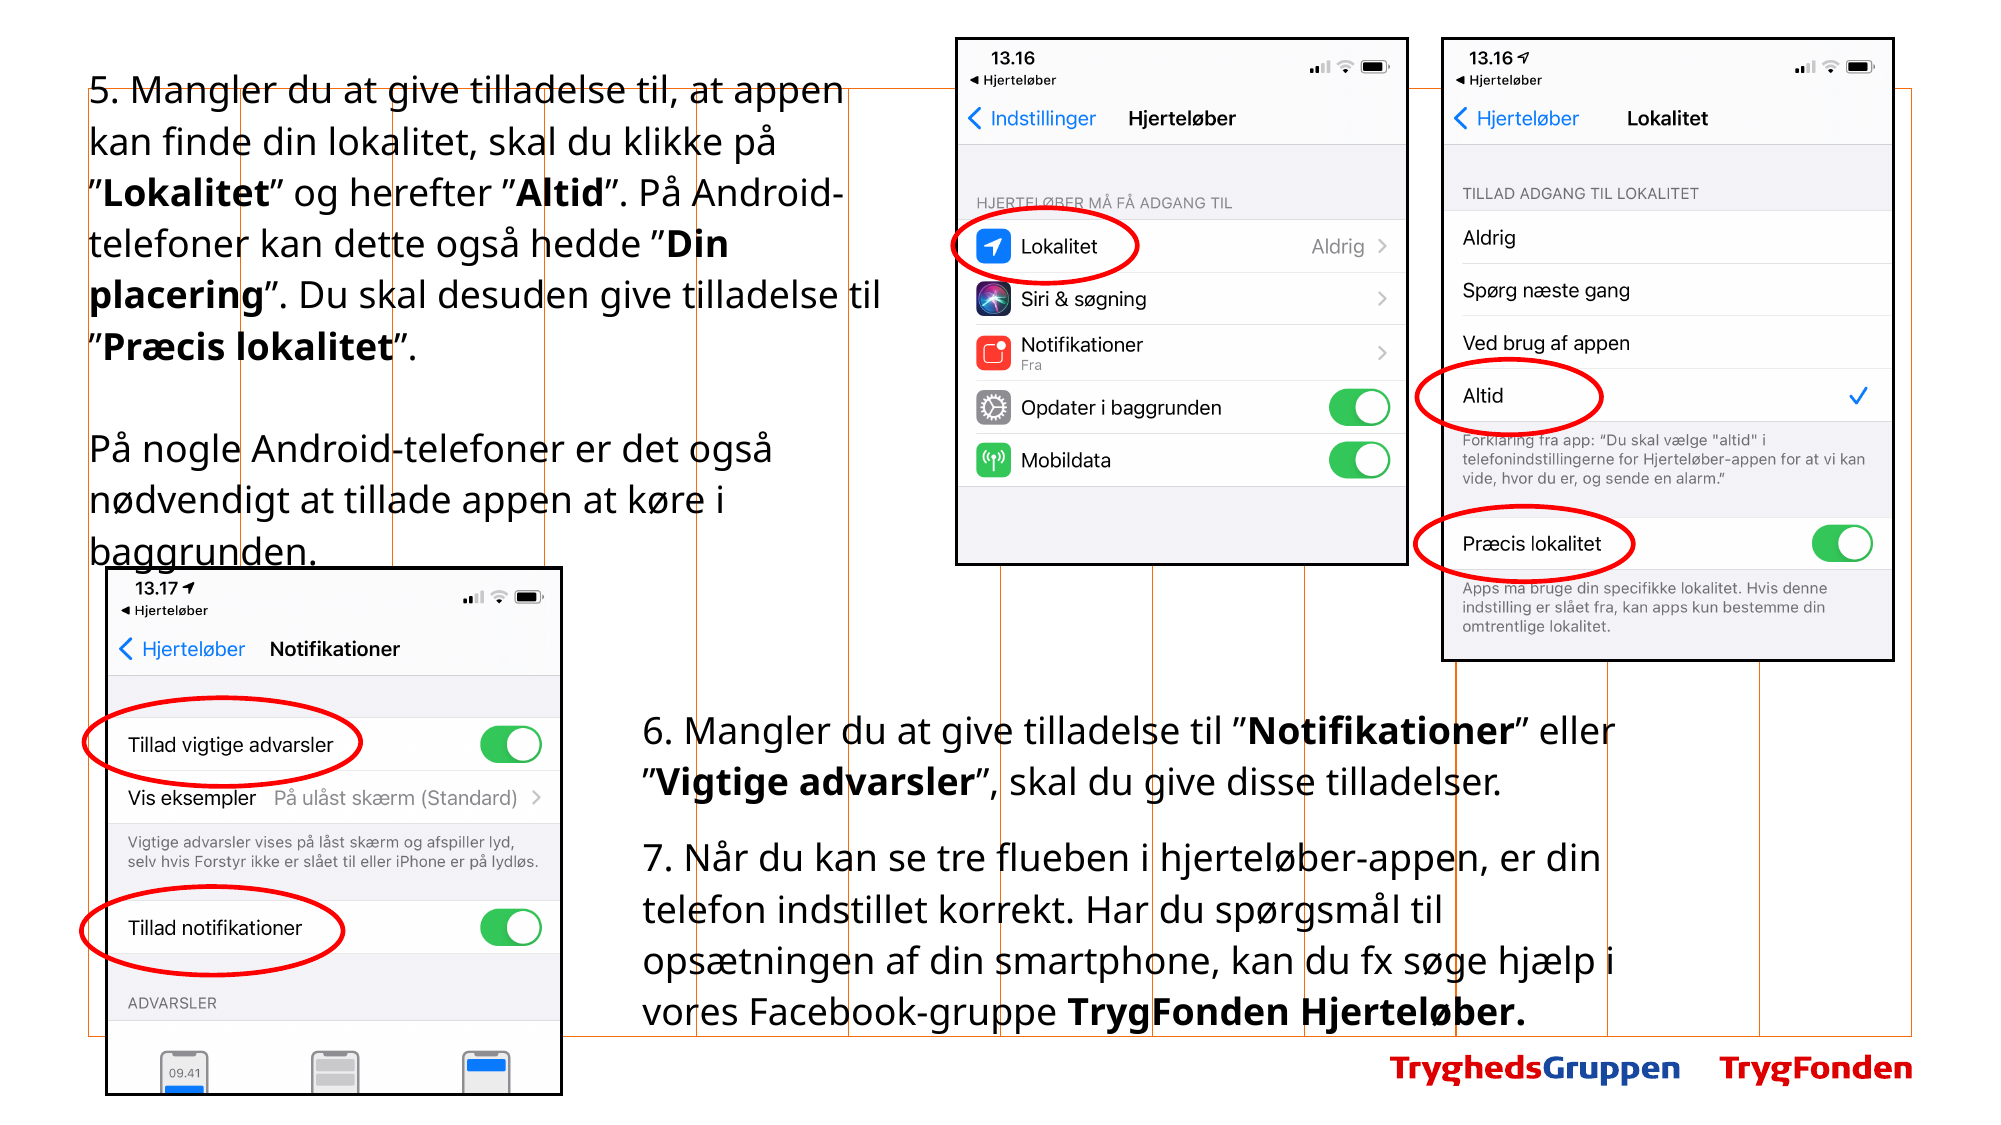

5. Mangler du at give tilladelse til, at appen kan finde din lokalitet, skal du klikke på ”Lokalitet” og herefter ”Altid”. På Android-telefoner kan dette også hedde ”Din placering”. Du skal desuden give tilladelse til ”Præcis lokalitet”.
På nogle Android-telefoner er det også nødvendigt at tillade appen at køre i baggrunden.
#
6. Mangler du at give tilladelse til ”Notifikationer” eller ”Vigtige advarsler”, skal du give disse tilladelser.
7. Når du kan se tre flueben i hjerteløber-appen, er din telefon indstillet korrekt. Har du spørgsmål til opsætningen af din smartphone, kan du fx søge hjælp i vores Facebook-gruppe TrygFonden Hjerteløber.